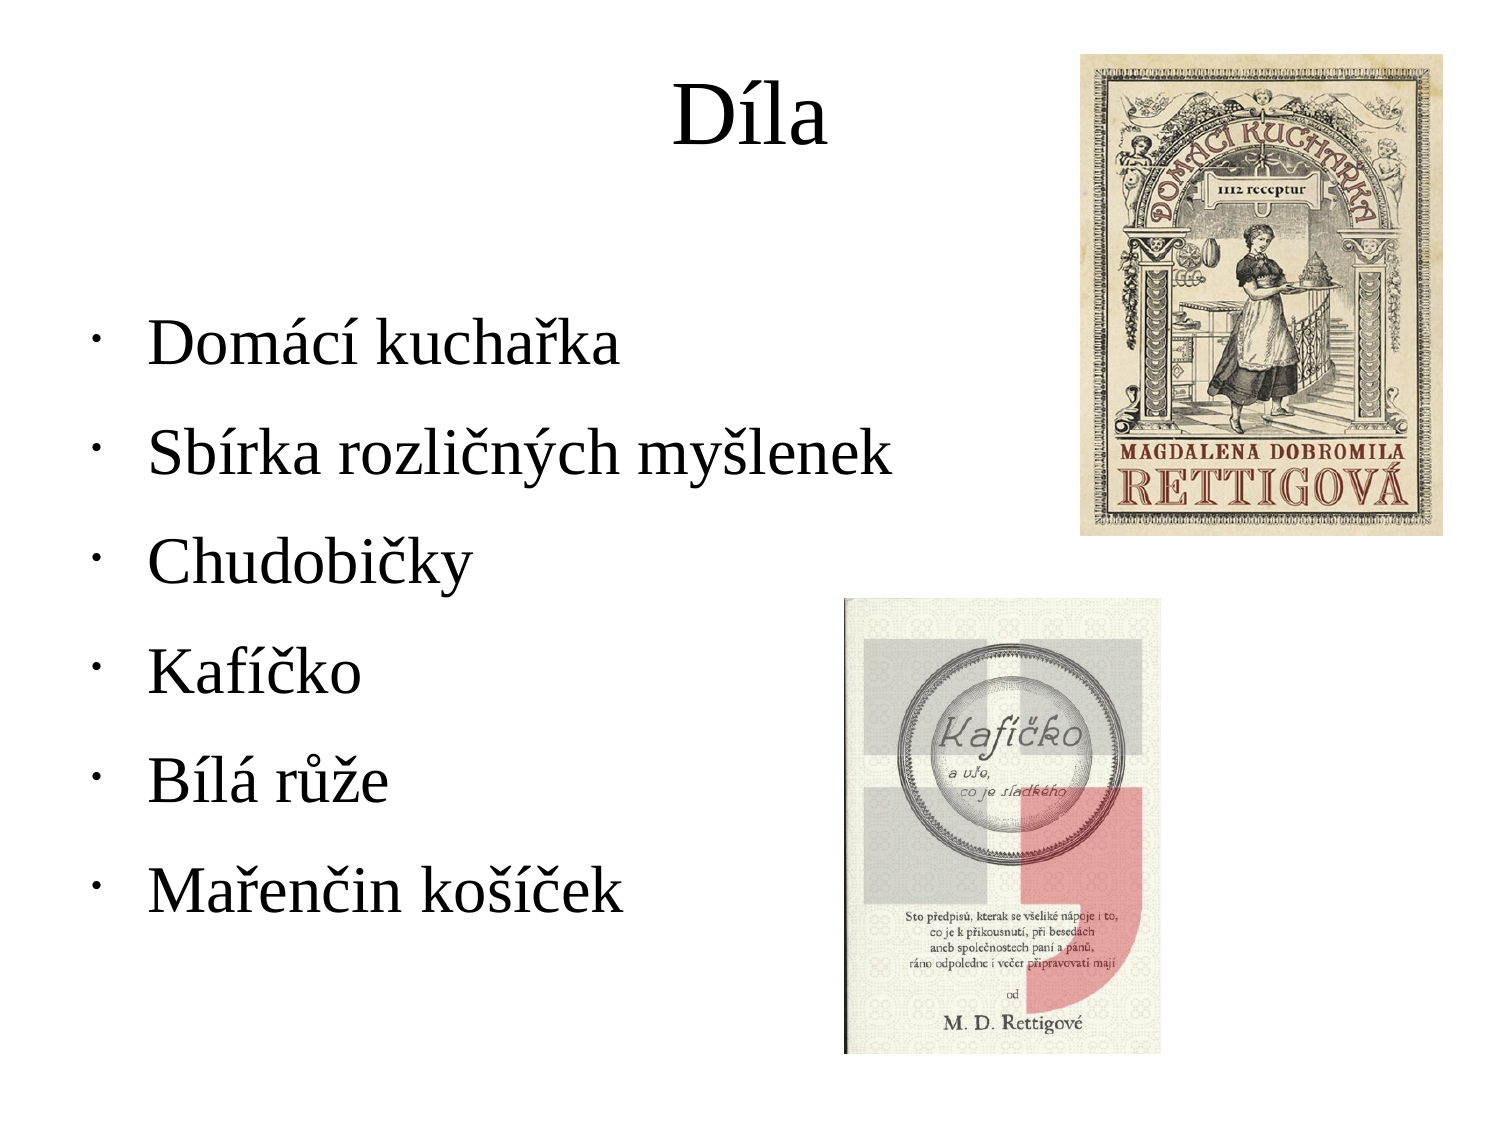

# Díla
Domácí kuchařka
Sbírka rozličných myšlenek
Chudobičky
Kafíčko
Bílá růže
Mařenčin košíček